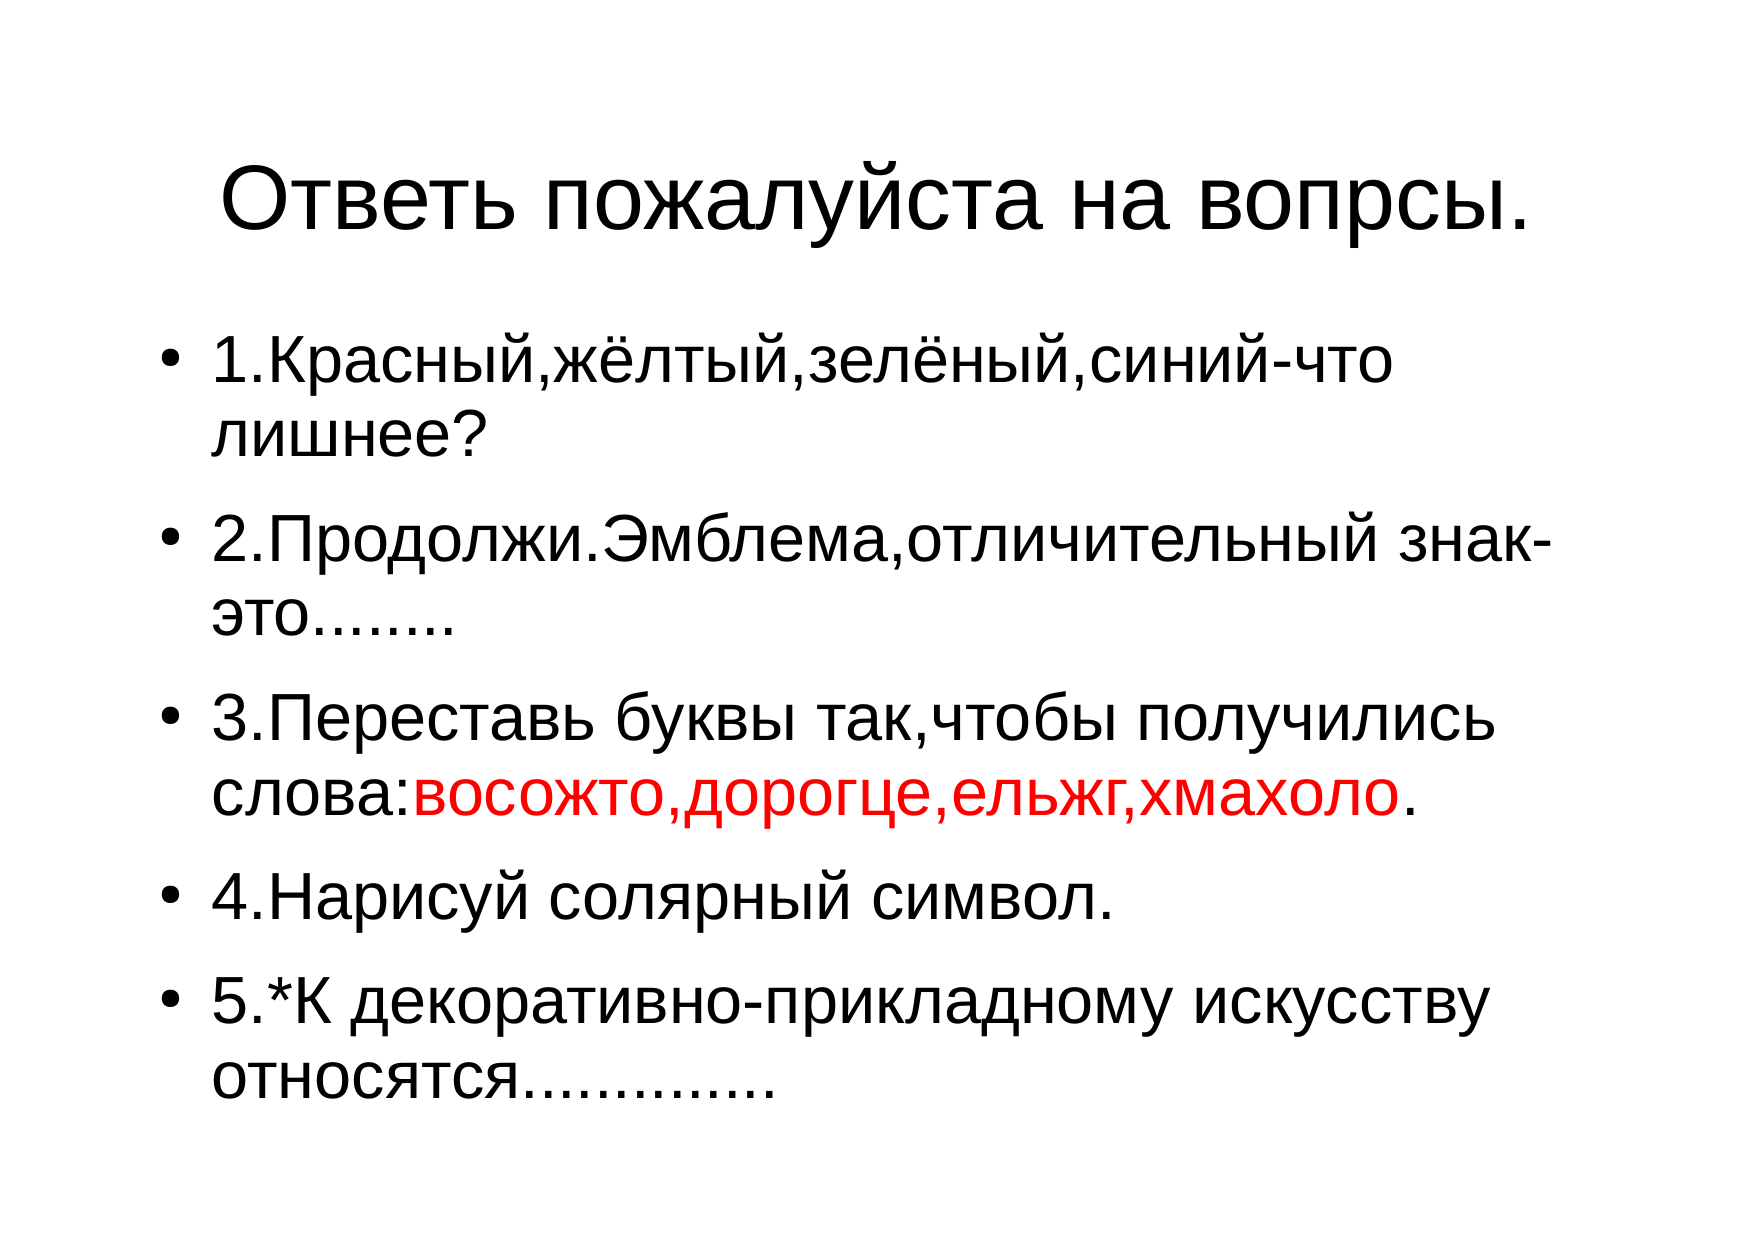

# Ответь пожалуйста на вопрсы.
1.Красный,жёлтый,зелёный,синий-что лишнее?
2.Продолжи.Эмблема,отличительный знак-это........
3.Переставь буквы так,чтобы получились слова:восожто,дорогце,ельжг,хмахоло.
4.Нарисуй солярный символ.
5.*К декоративно-прикладному искусству относятся..............